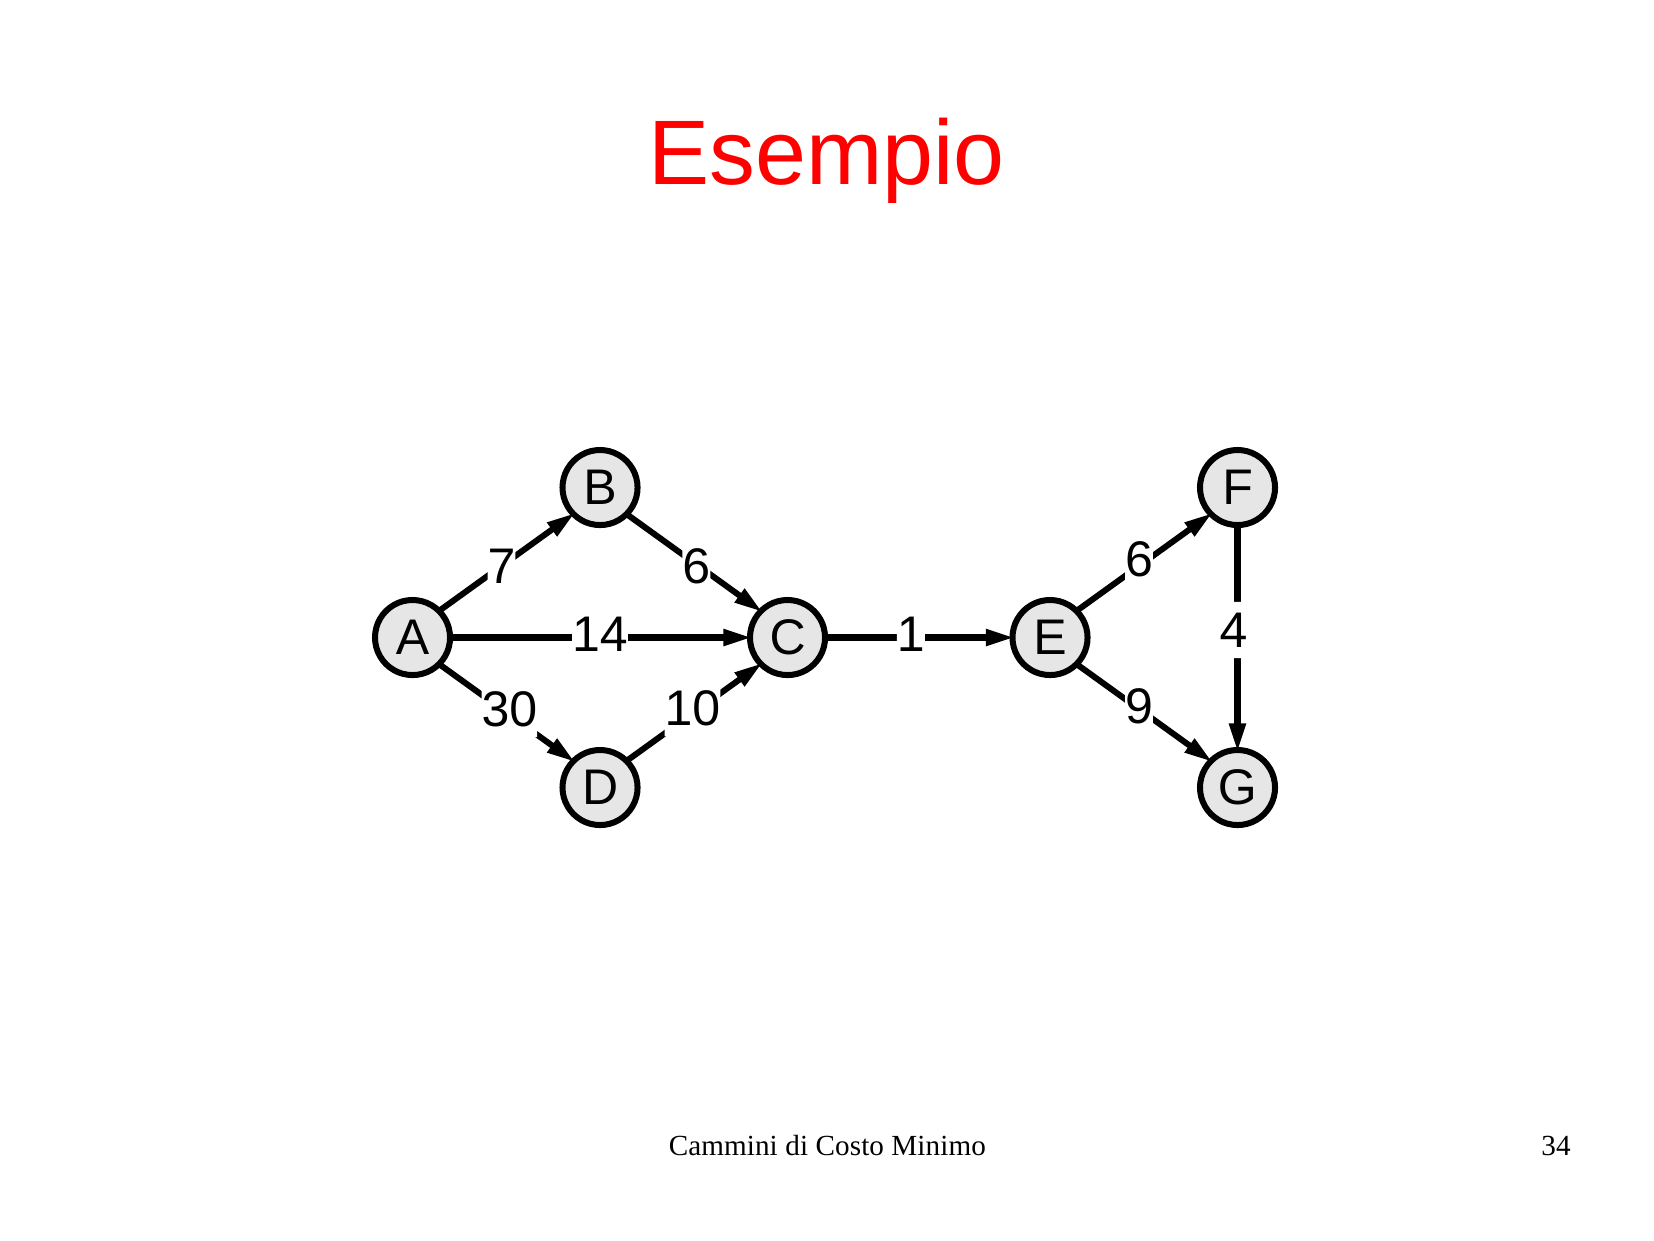

# Esempio
B
F
6
7
6
A
C
E
4
14
1
9
10
30
D
G
Cammini di Costo Minimo
34